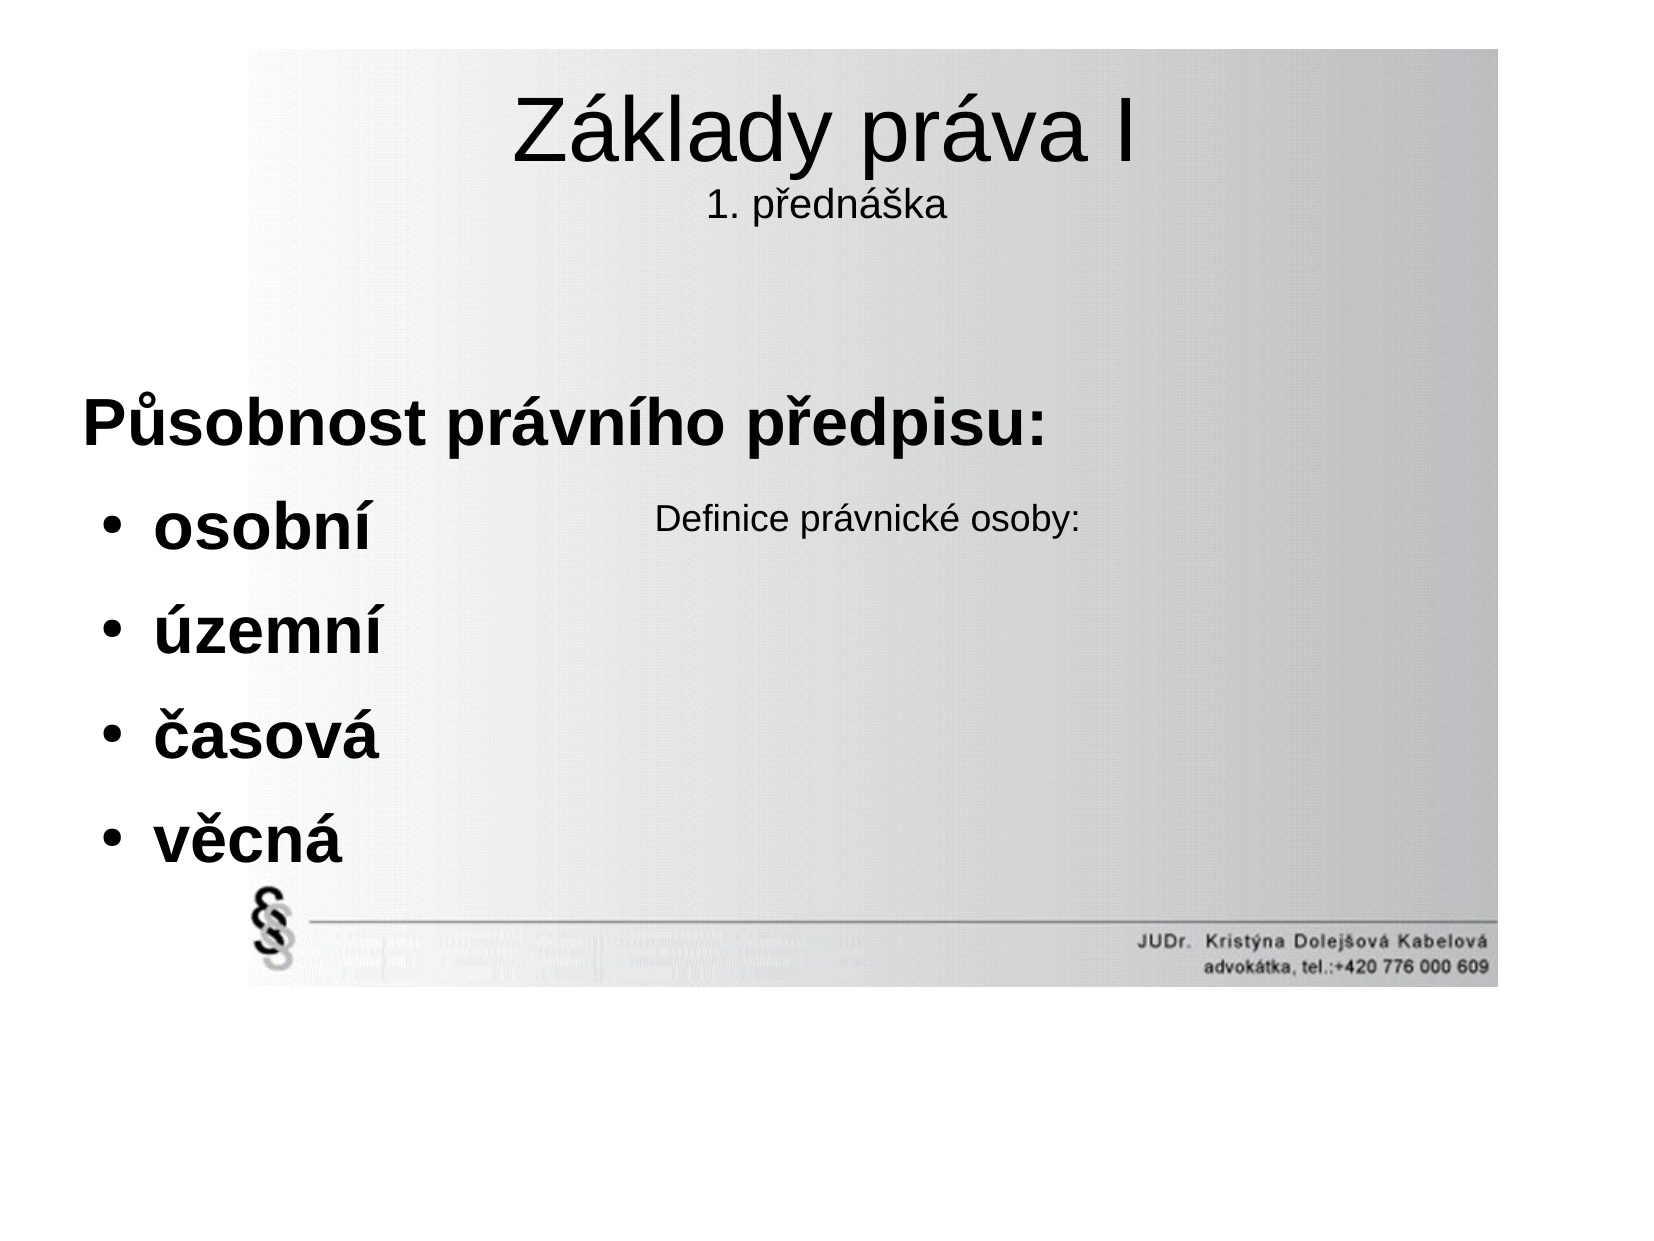

# Základy práva I 1. přednáška
Působnost právního předpisu:
osobní
územní
časová
věcná